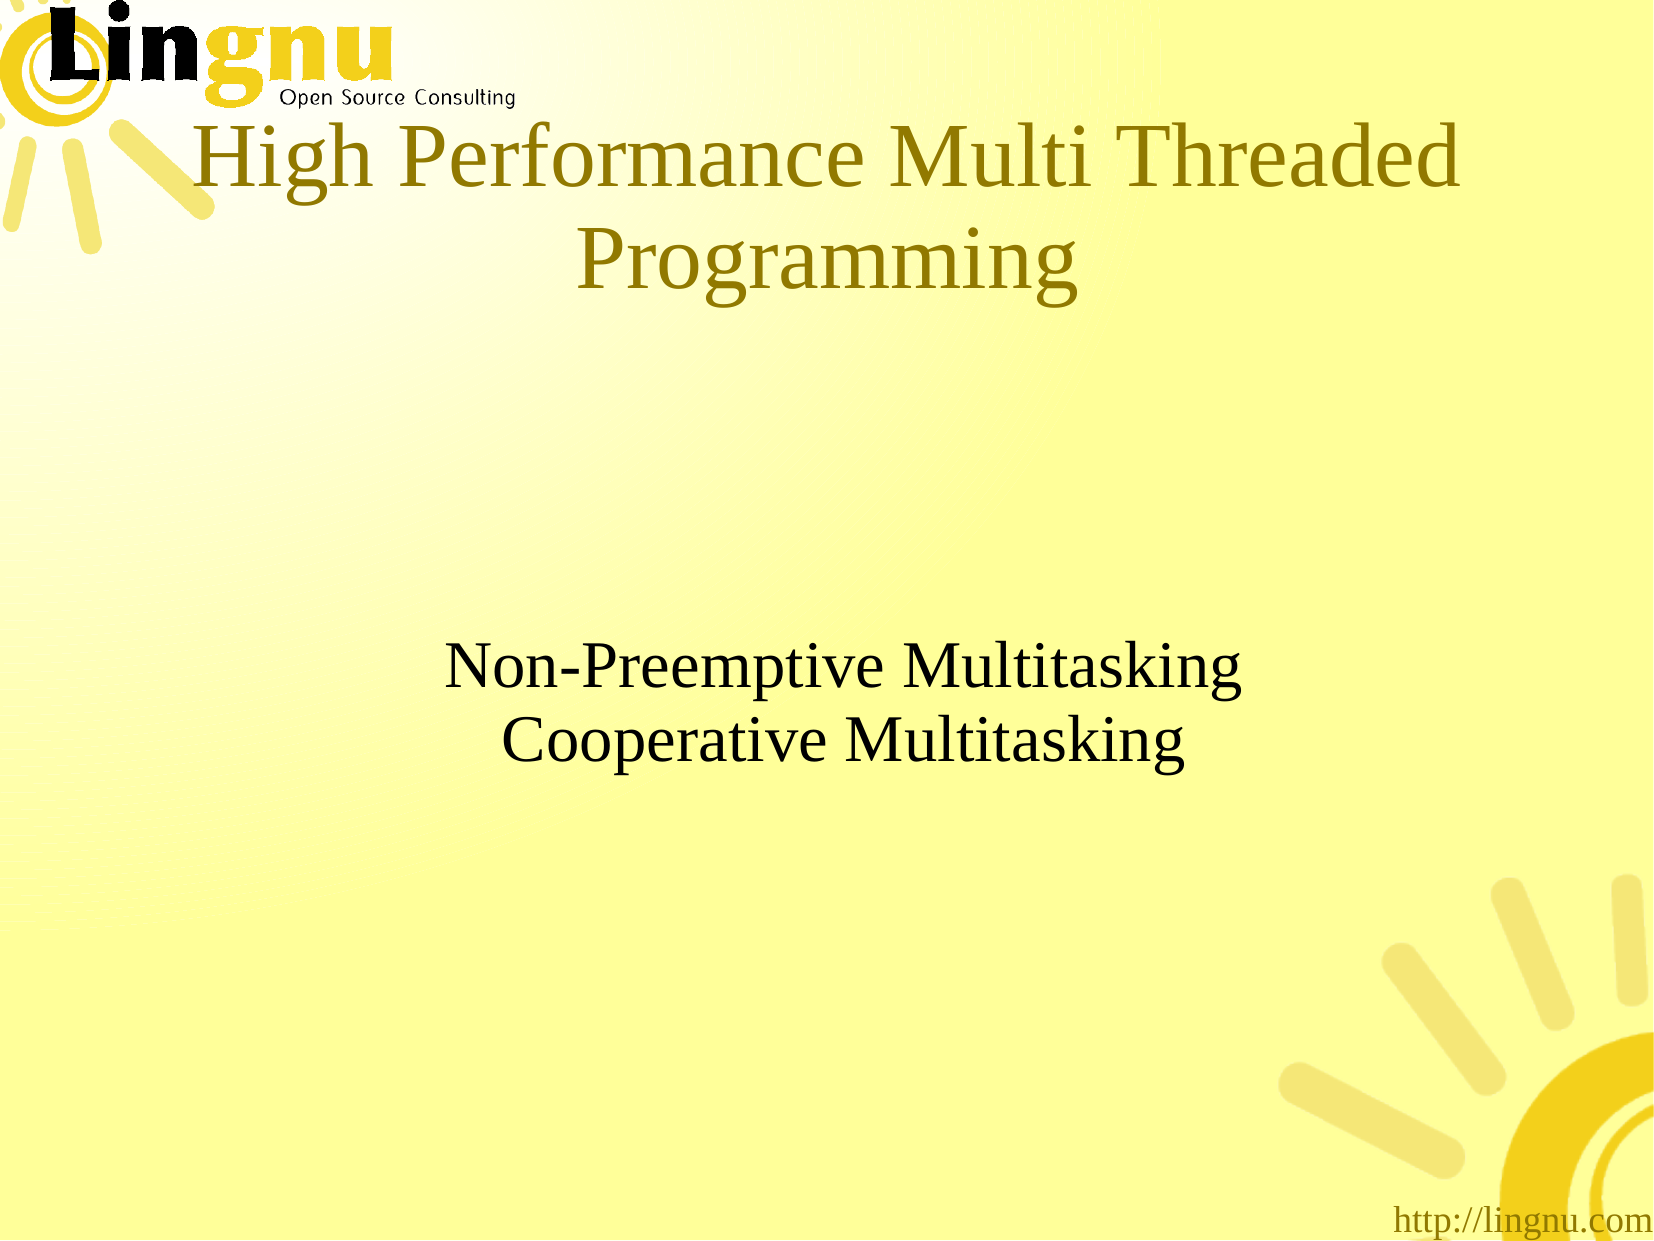

# High Performance Multi Threaded Programming
Non-Preemptive Multitasking
Cooperative Multitasking